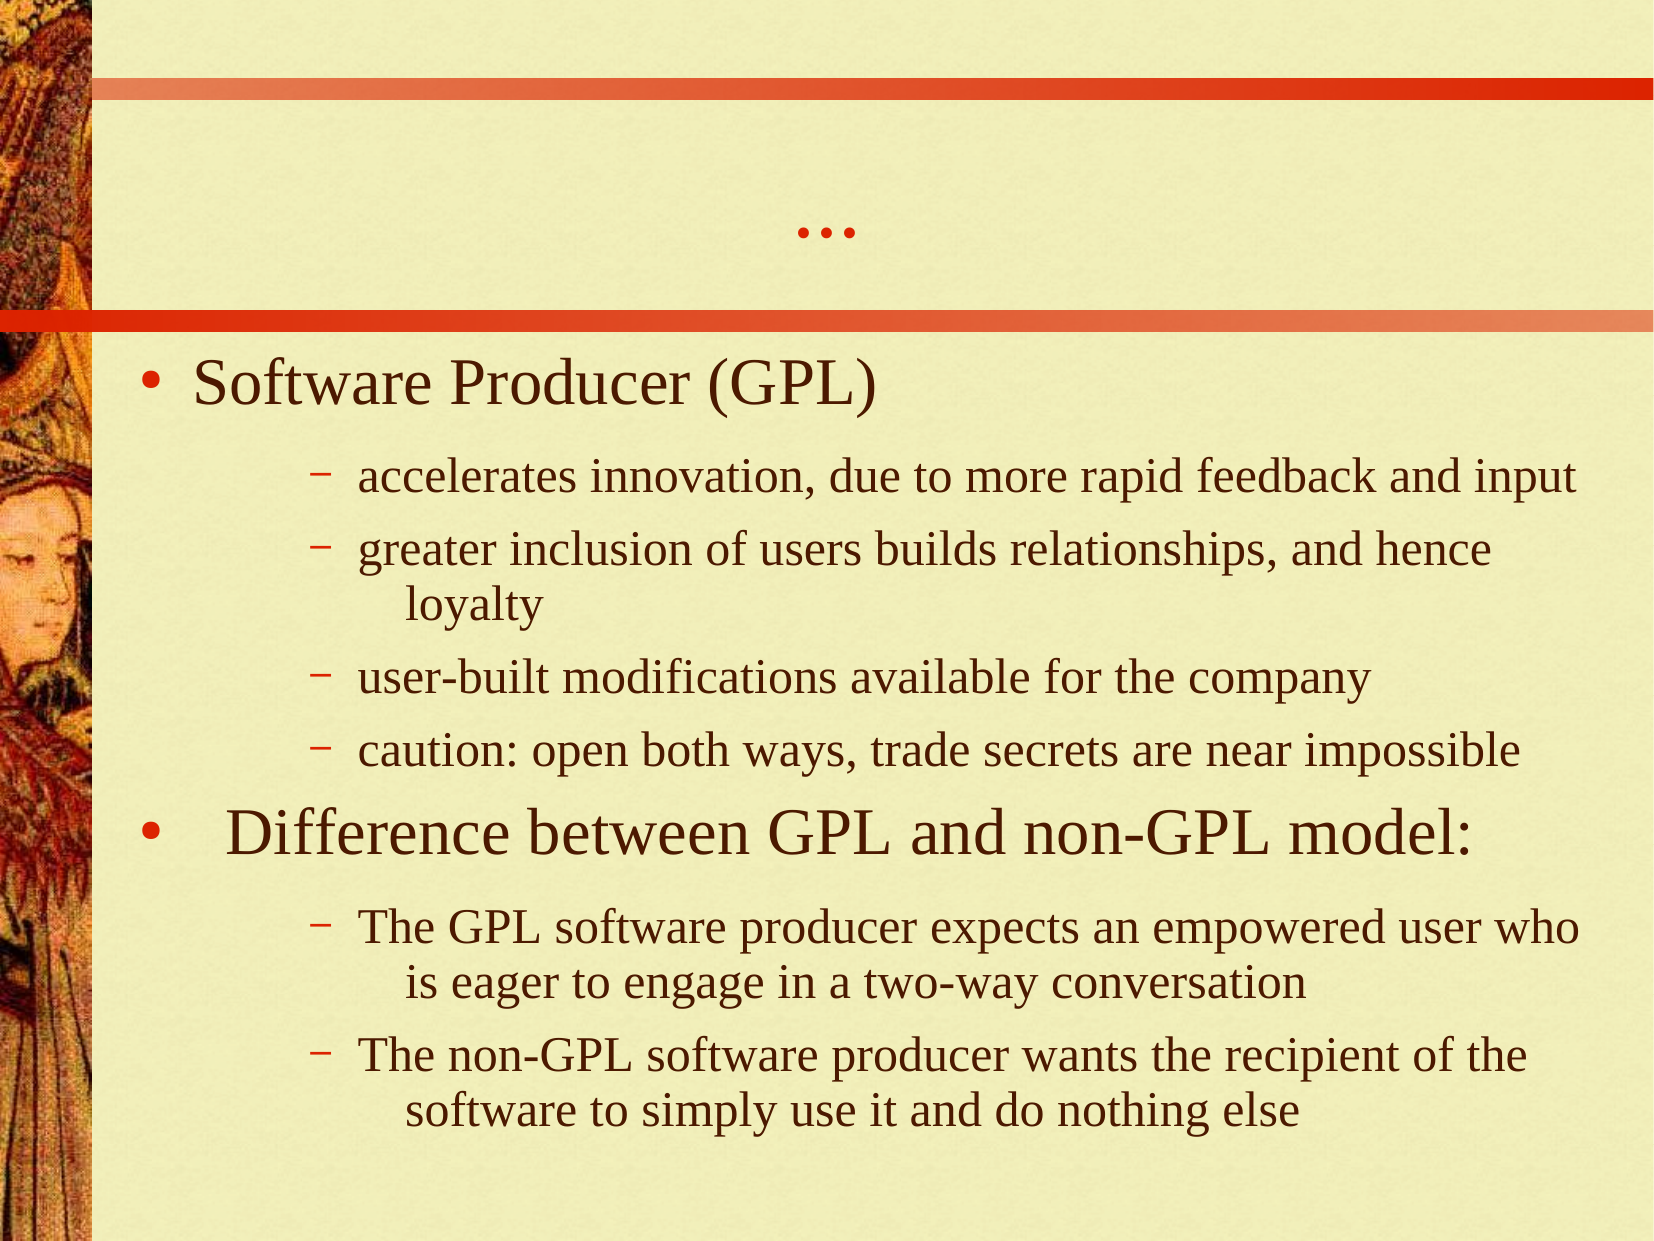

# ...
Software Producer (GPL)
accelerates innovation, due to more rapid feedback and input
greater inclusion of users builds relationships, and hence loyalty
user-built modifications available for the company
caution: open both ways, trade secrets are near impossible
 Difference between GPL and non-GPL model:
The GPL software producer expects an empowered user who is eager to engage in a two-way conversation
The non-GPL software producer wants the recipient of the software to simply use it and do nothing else